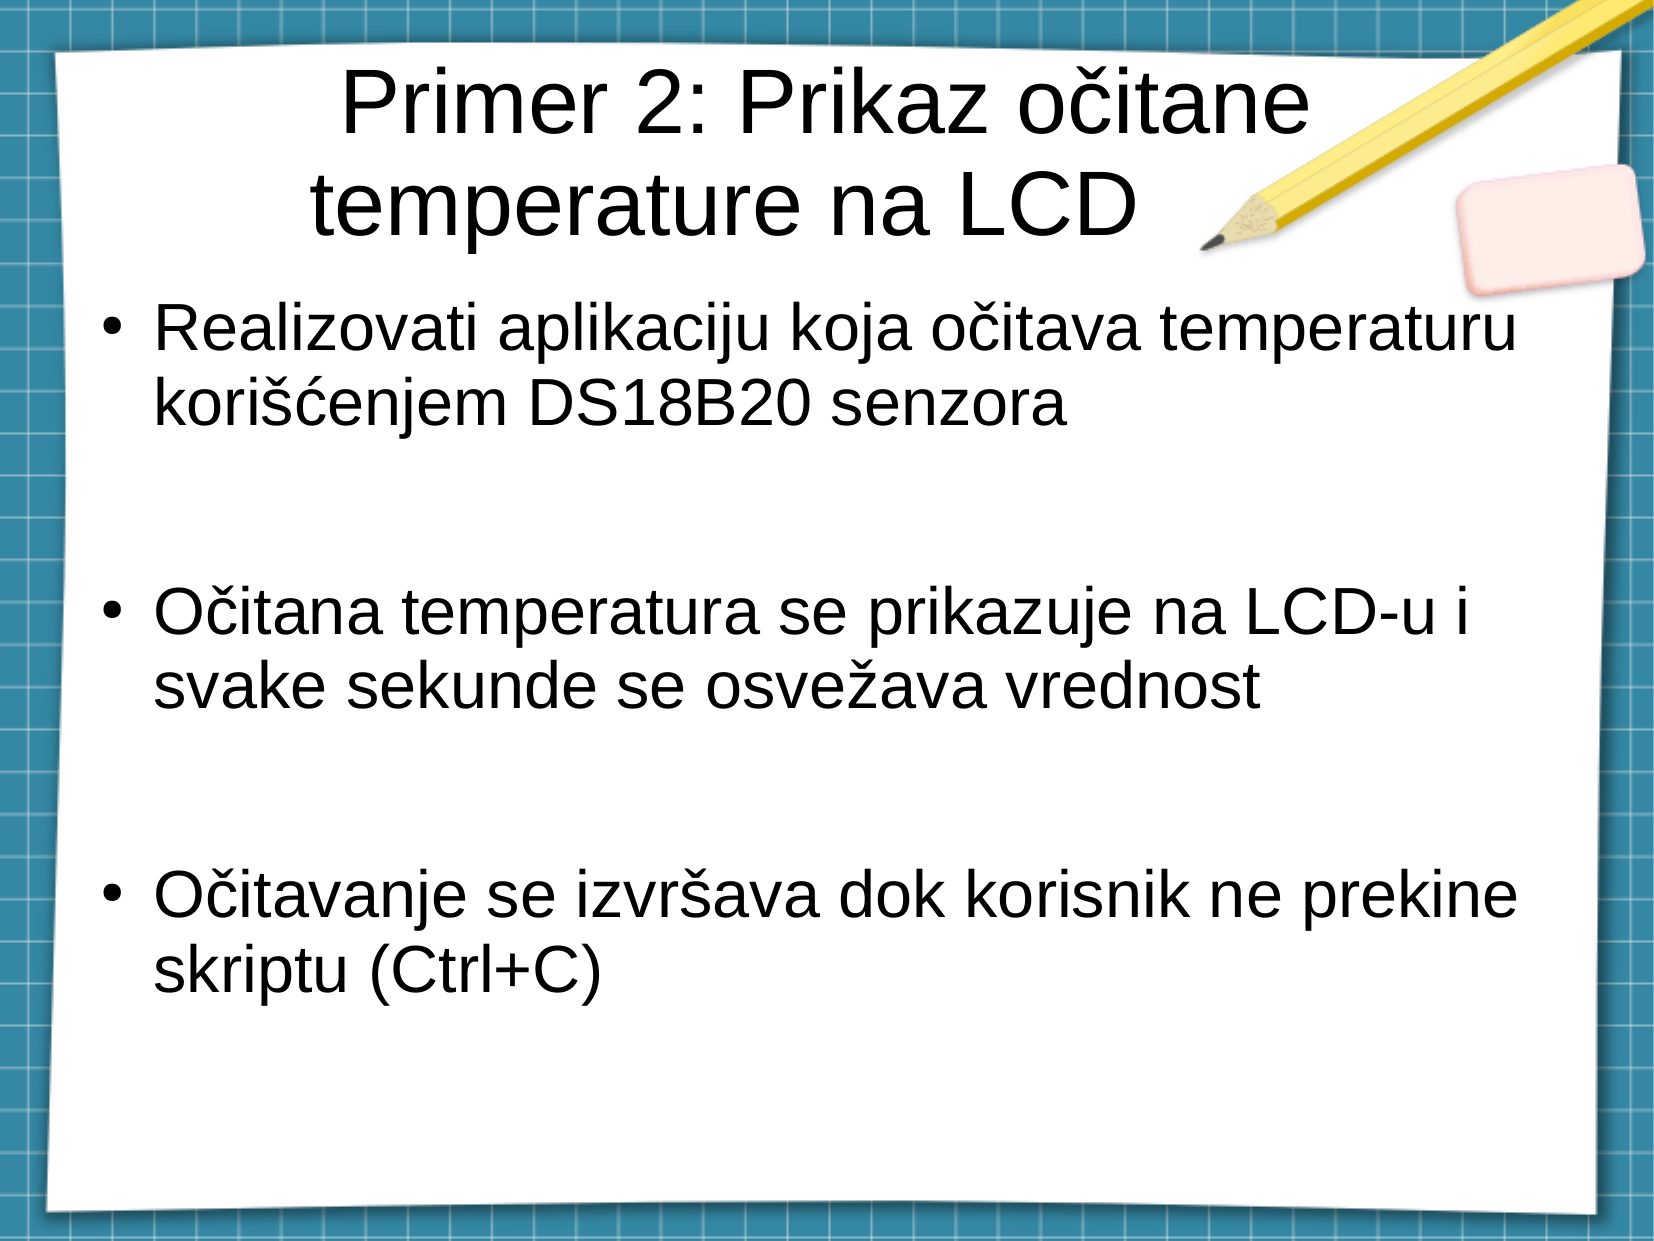

# Primer 2: Prikaz očitane temperature na LCD
Realizovati aplikaciju koja očitava temperaturu korišćenjem DS18B20 senzora
Očitana temperatura se prikazuje na LCD-u i svake sekunde se osvežava vrednost
Očitavanje se izvršava dok korisnik ne prekine skriptu (Ctrl+C)